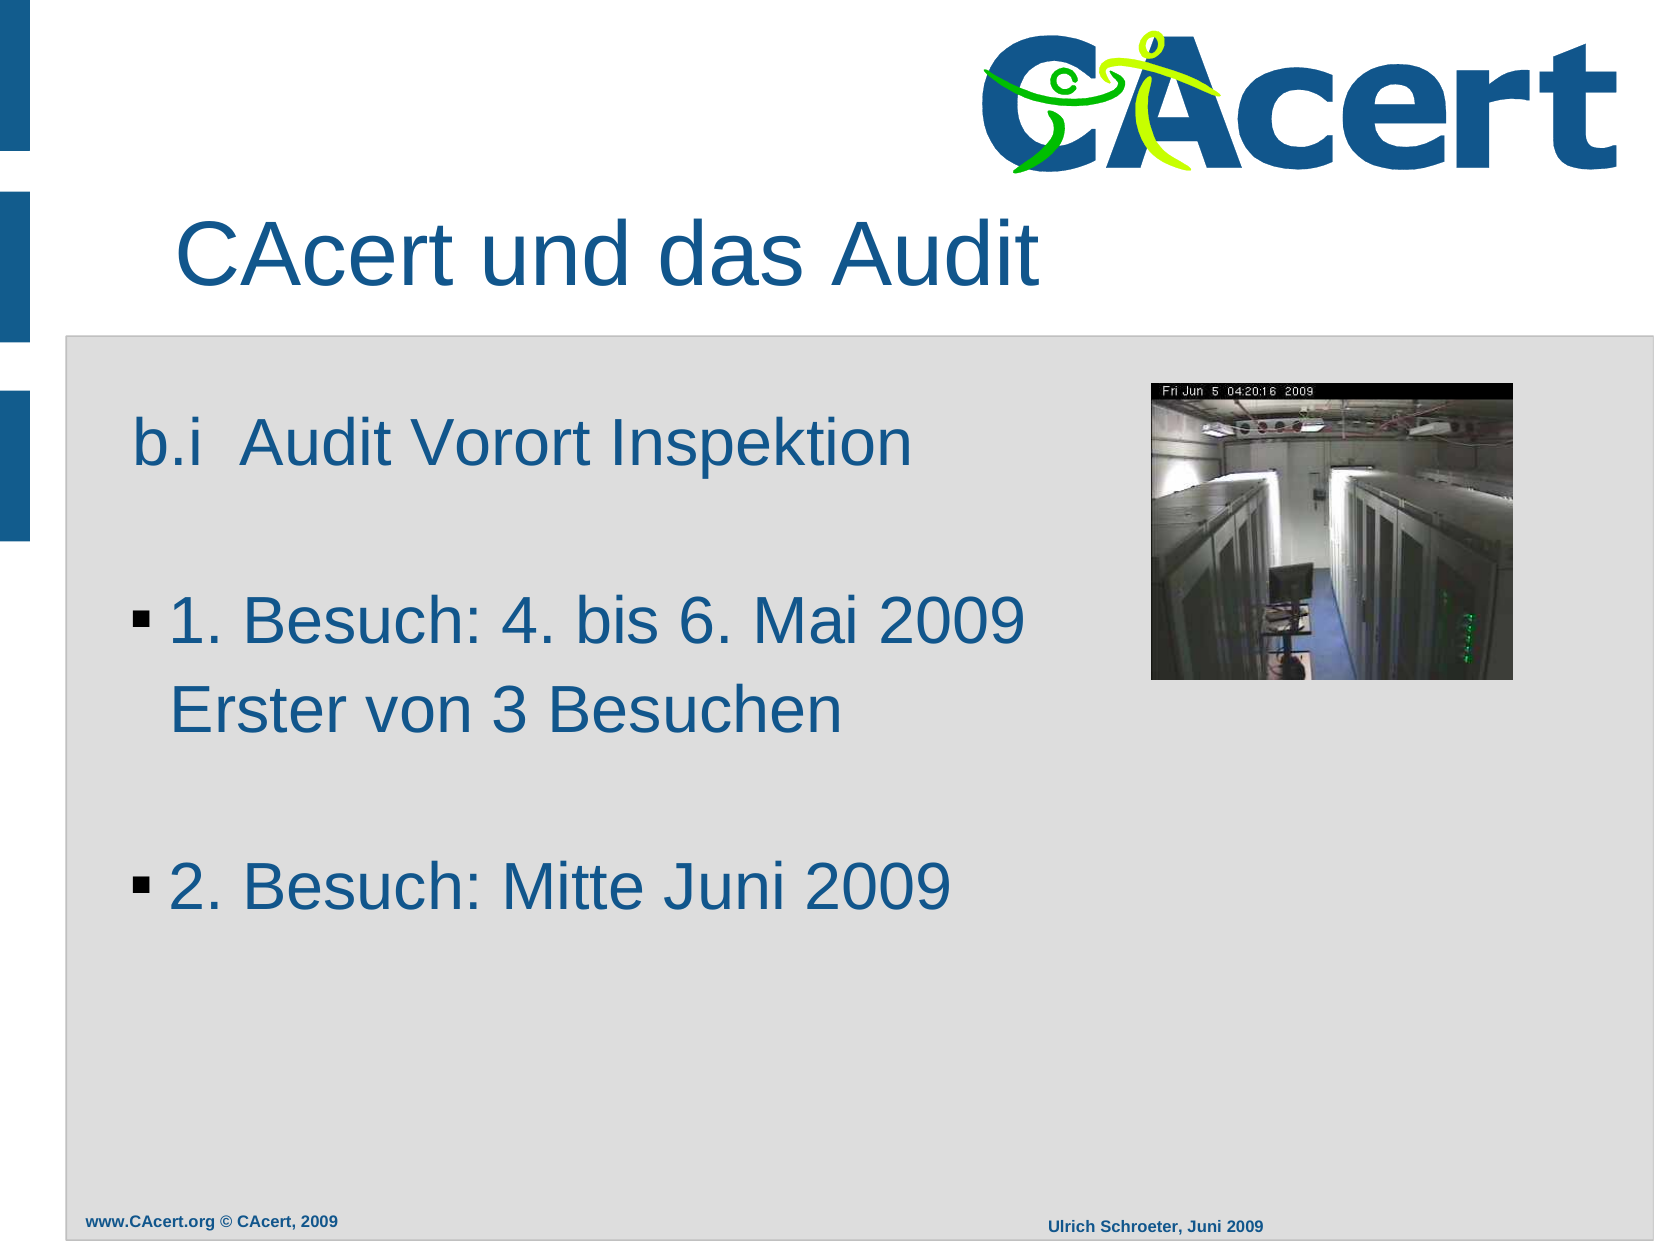

CAcert und das Audit
b.i Audit Vorort Inspektion
 1. Besuch: 4. bis 6. Mai 2009
 Erster von 3 Besuchen
 2. Besuch: Mitte Juni 2009